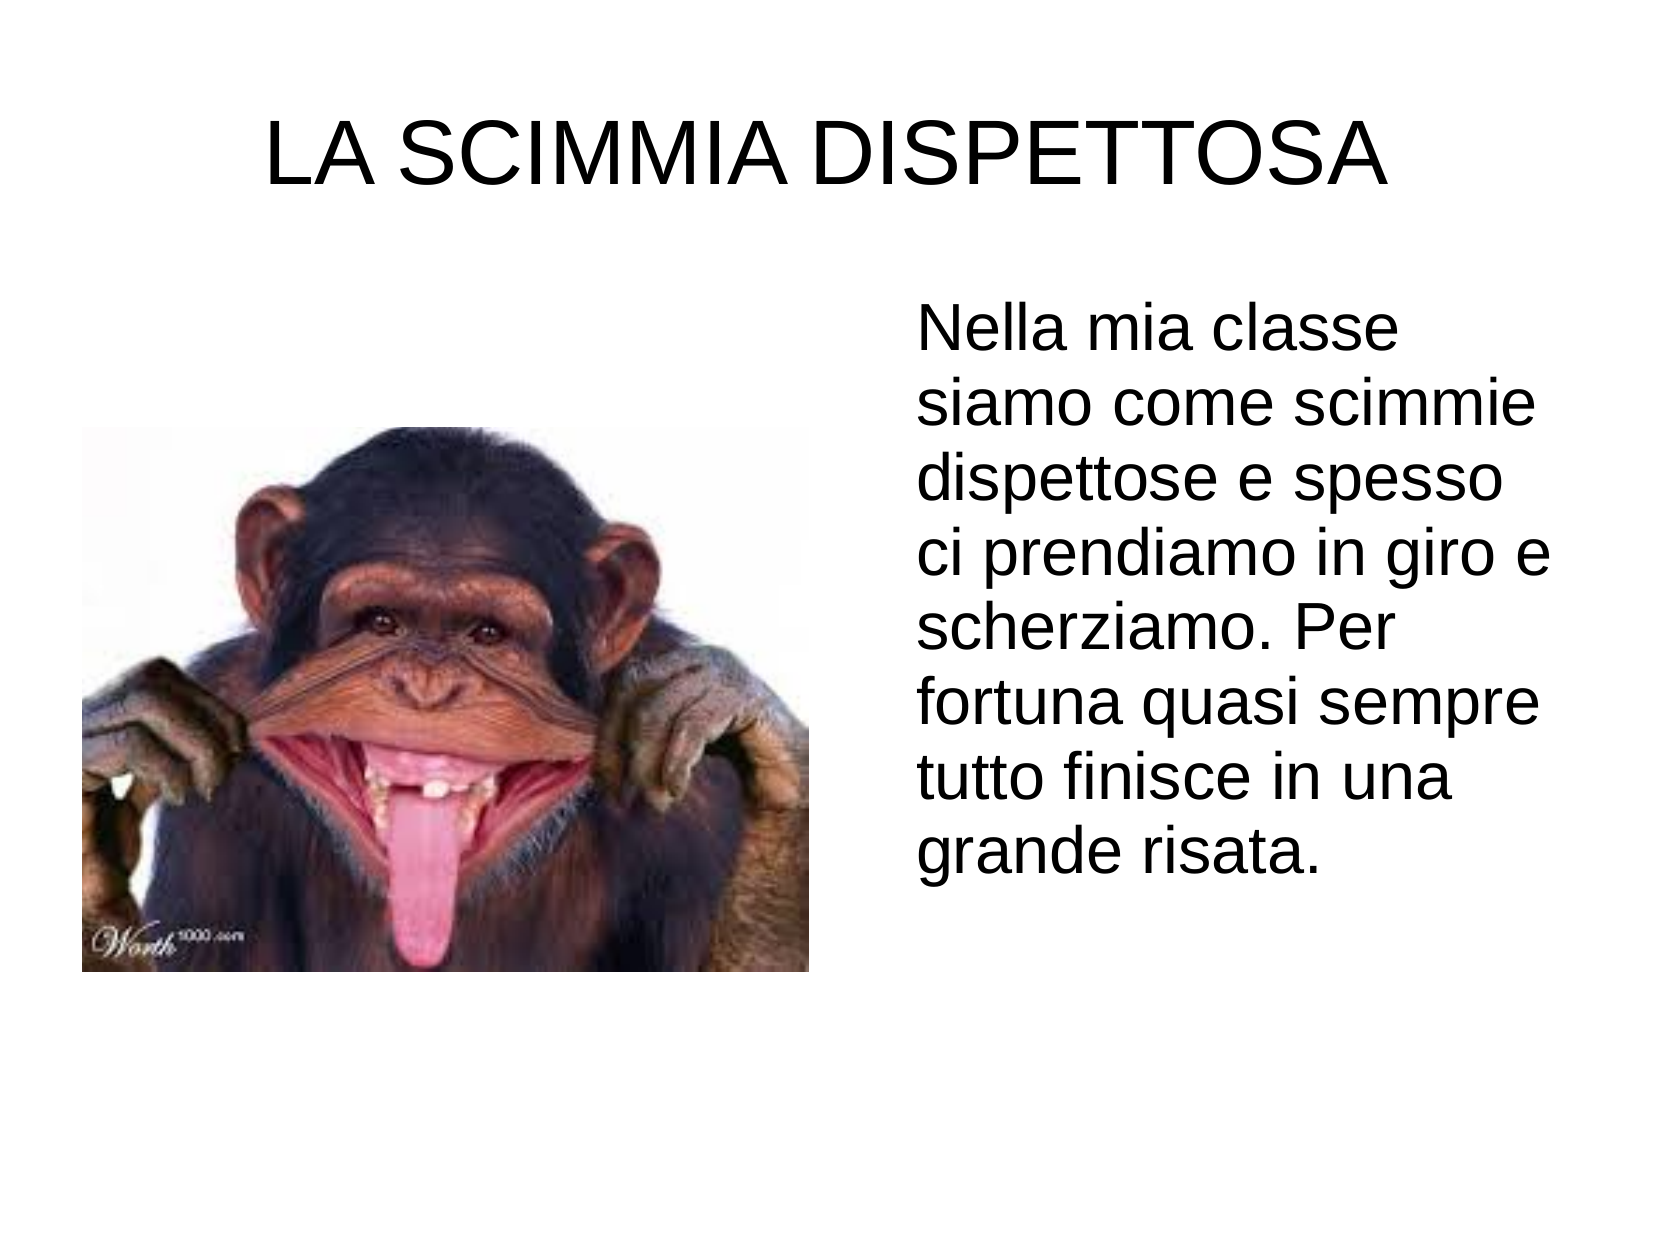

# LA SCIMMIA DISPETTOSA
Nella mia classe siamo come scimmie dispettose e spesso ci prendiamo in giro e scherziamo. Per fortuna quasi sempre tutto finisce in una grande risata.